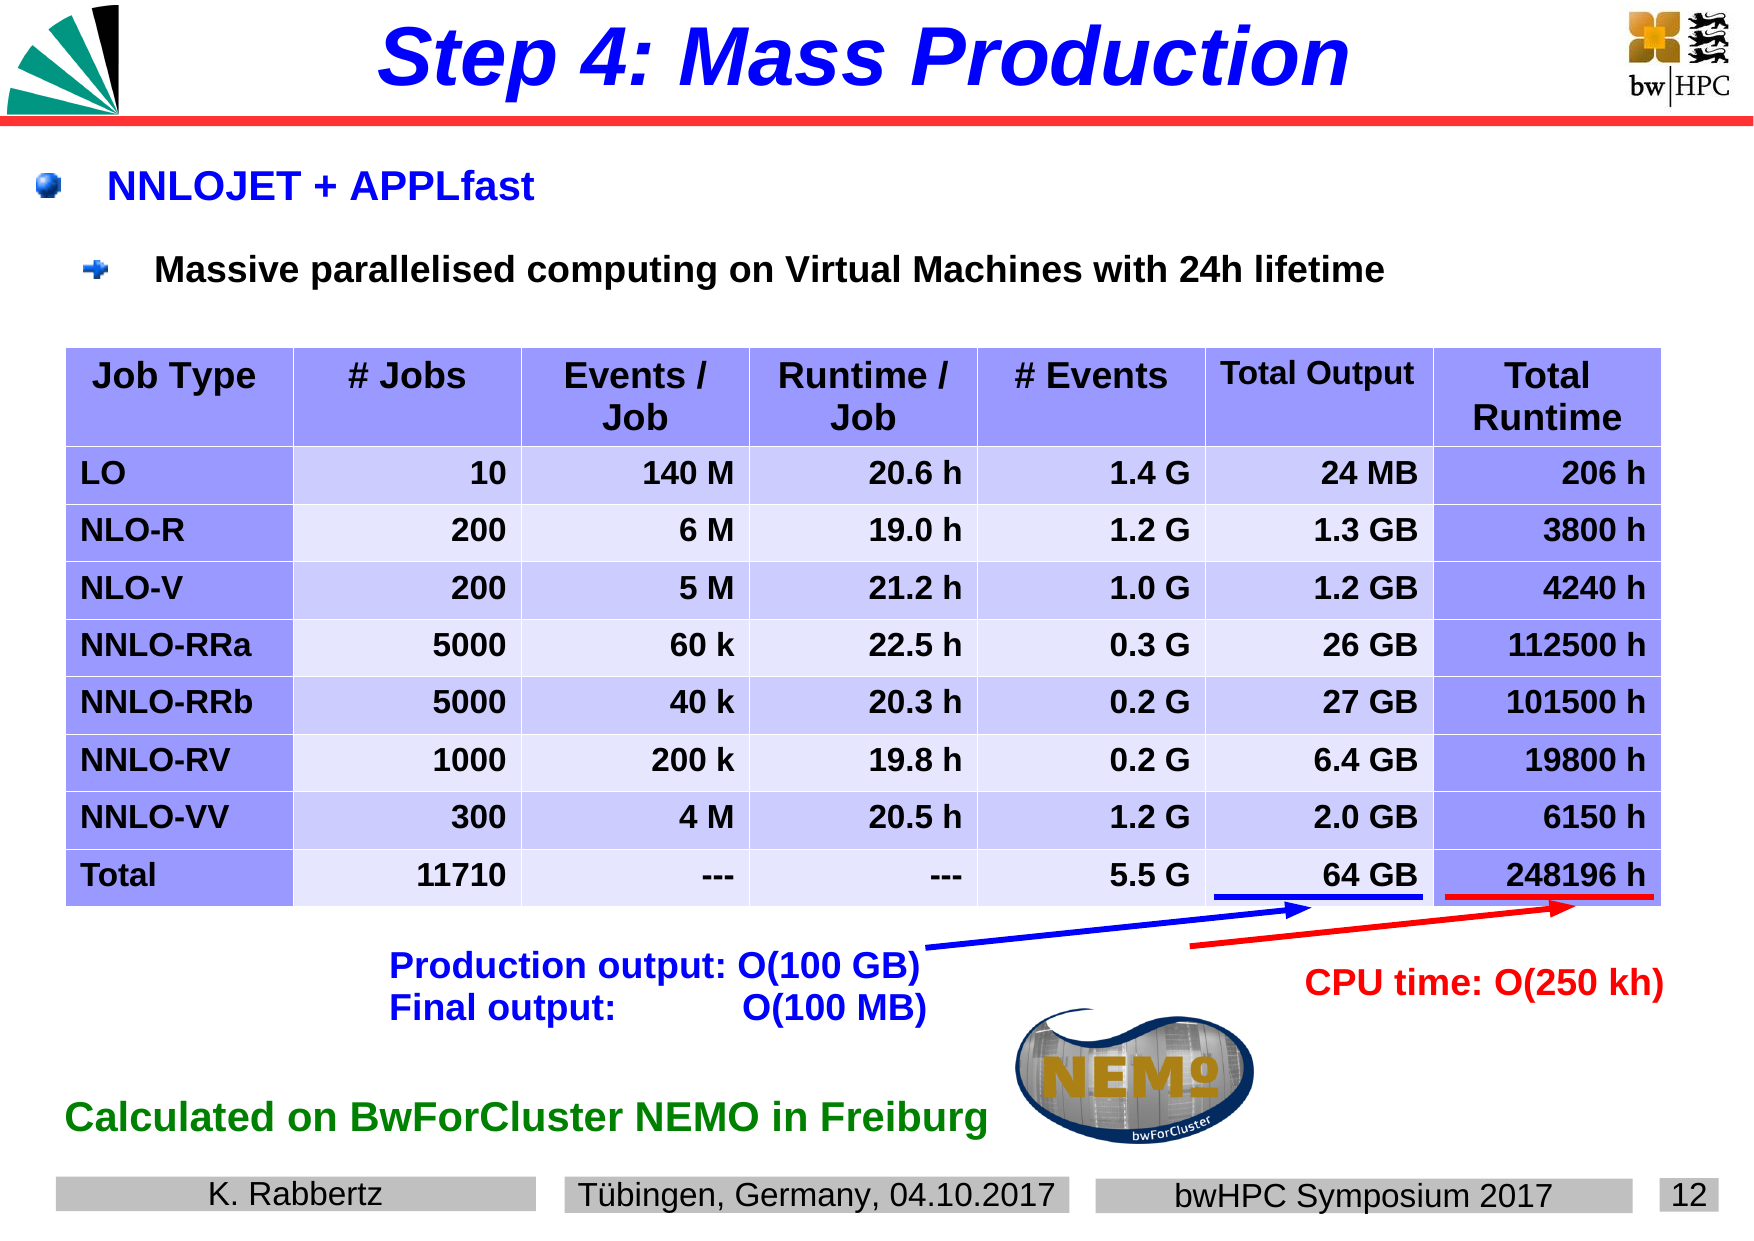

# Step 4: Mass Production
NNLOJET + APPLfast
Massive parallelised computing on Virtual Machines with 24h lifetime
| Job Type | # Jobs | Events / Job | Runtime / Job | # Events | Total Output | Total Runtime |
| --- | --- | --- | --- | --- | --- | --- |
| LO | 10 | 140 M | 20.6 h | 1.4 G | 24 MB | 206 h |
| NLO-R | 200 | 6 M | 19.0 h | 1.2 G | 1.3 GB | 3800 h |
| NLO-V | 200 | 5 M | 21.2 h | 1.0 G | 1.2 GB | 4240 h |
| NNLO-RRa | 5000 | 60 k | 22.5 h | 0.3 G | 26 GB | 112500 h |
| NNLO-RRb | 5000 | 40 k | 20.3 h | 0.2 G | 27 GB | 101500 h |
| NNLO-RV | 1000 | 200 k | 19.8 h | 0.2 G | 6.4 GB | 19800 h |
| NNLO-VV | 300 | 4 M | 20.5 h | 1.2 G | 2.0 GB | 6150 h |
| Total | 11710 | --- | --- | 5.5 G | 64 GB | 248196 h |
Production output: O(100 GB)
Final output: O(100 MB)
CPU time: O(250 kh)
Calculated on BwForCluster NEMO in Freiburg